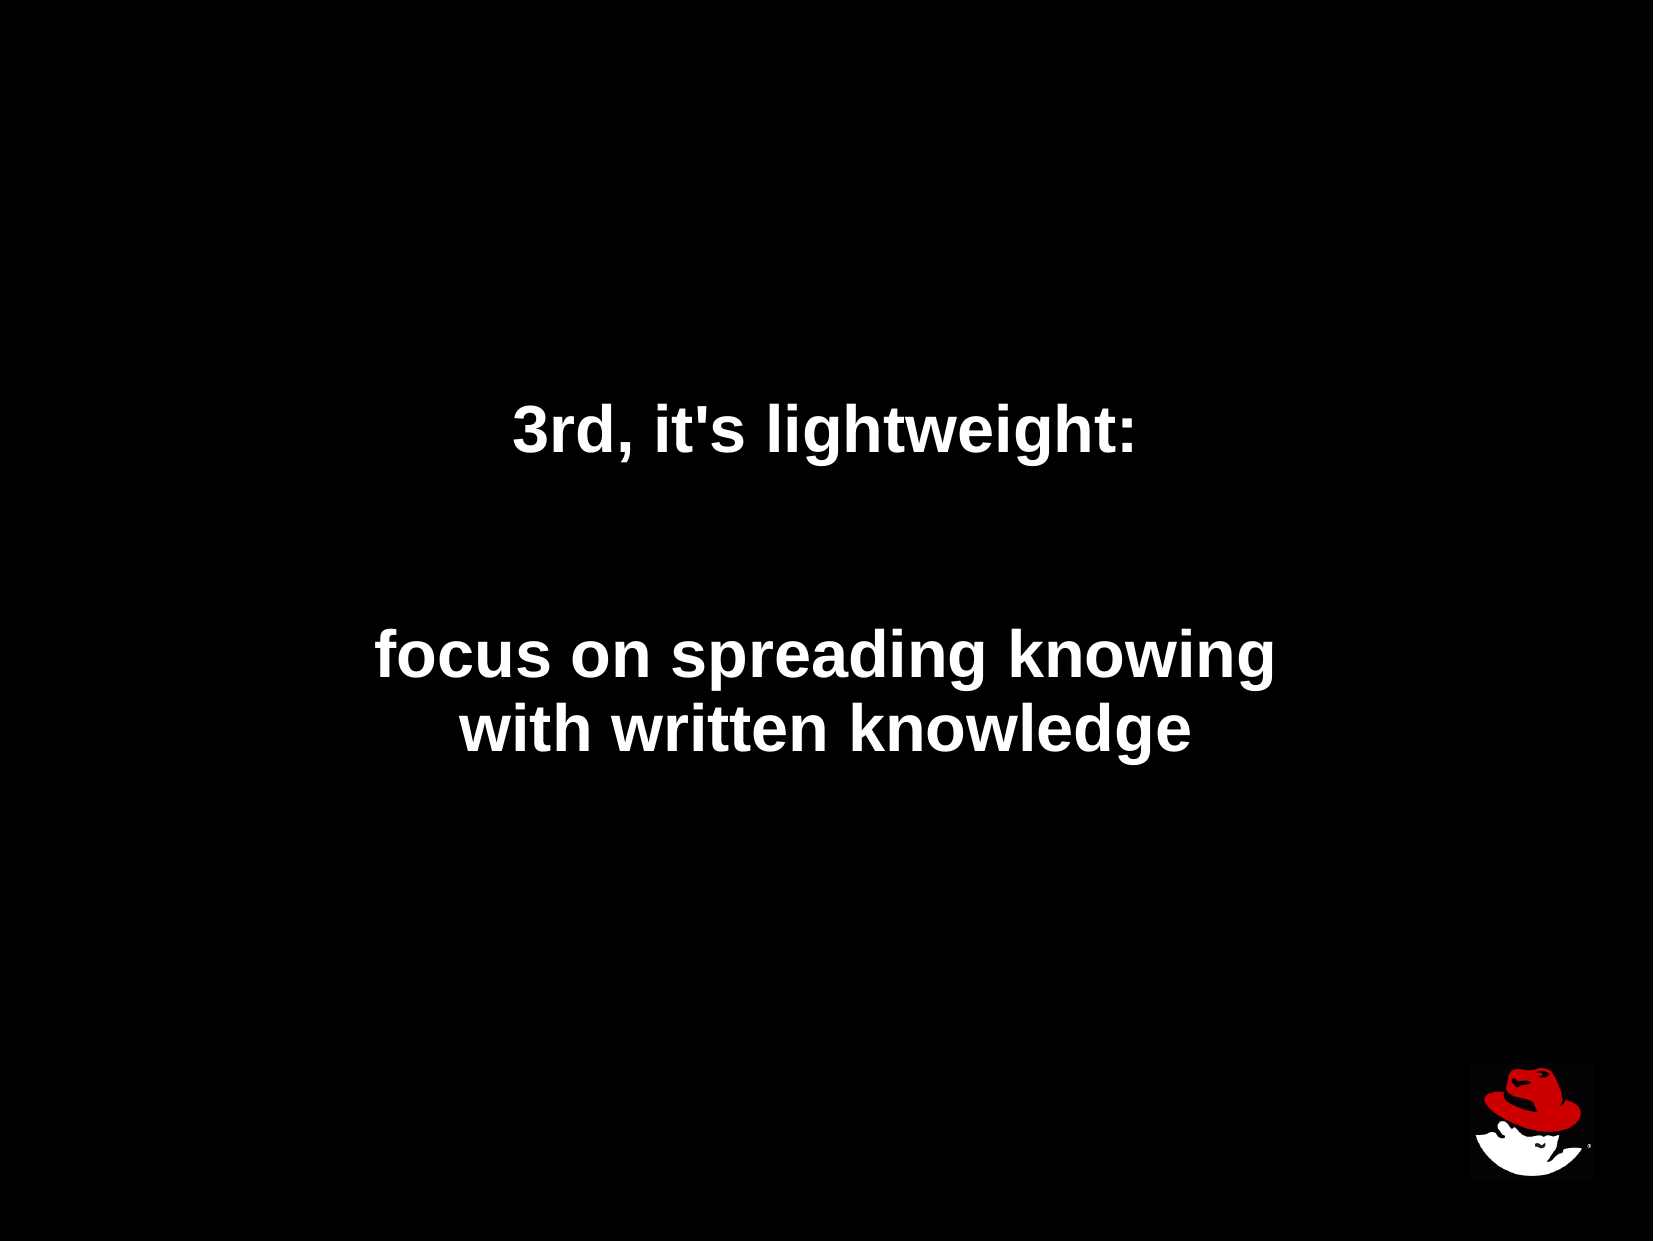

# 3rd, it's lightweight:
focus on spreading knowing
with written knowledge